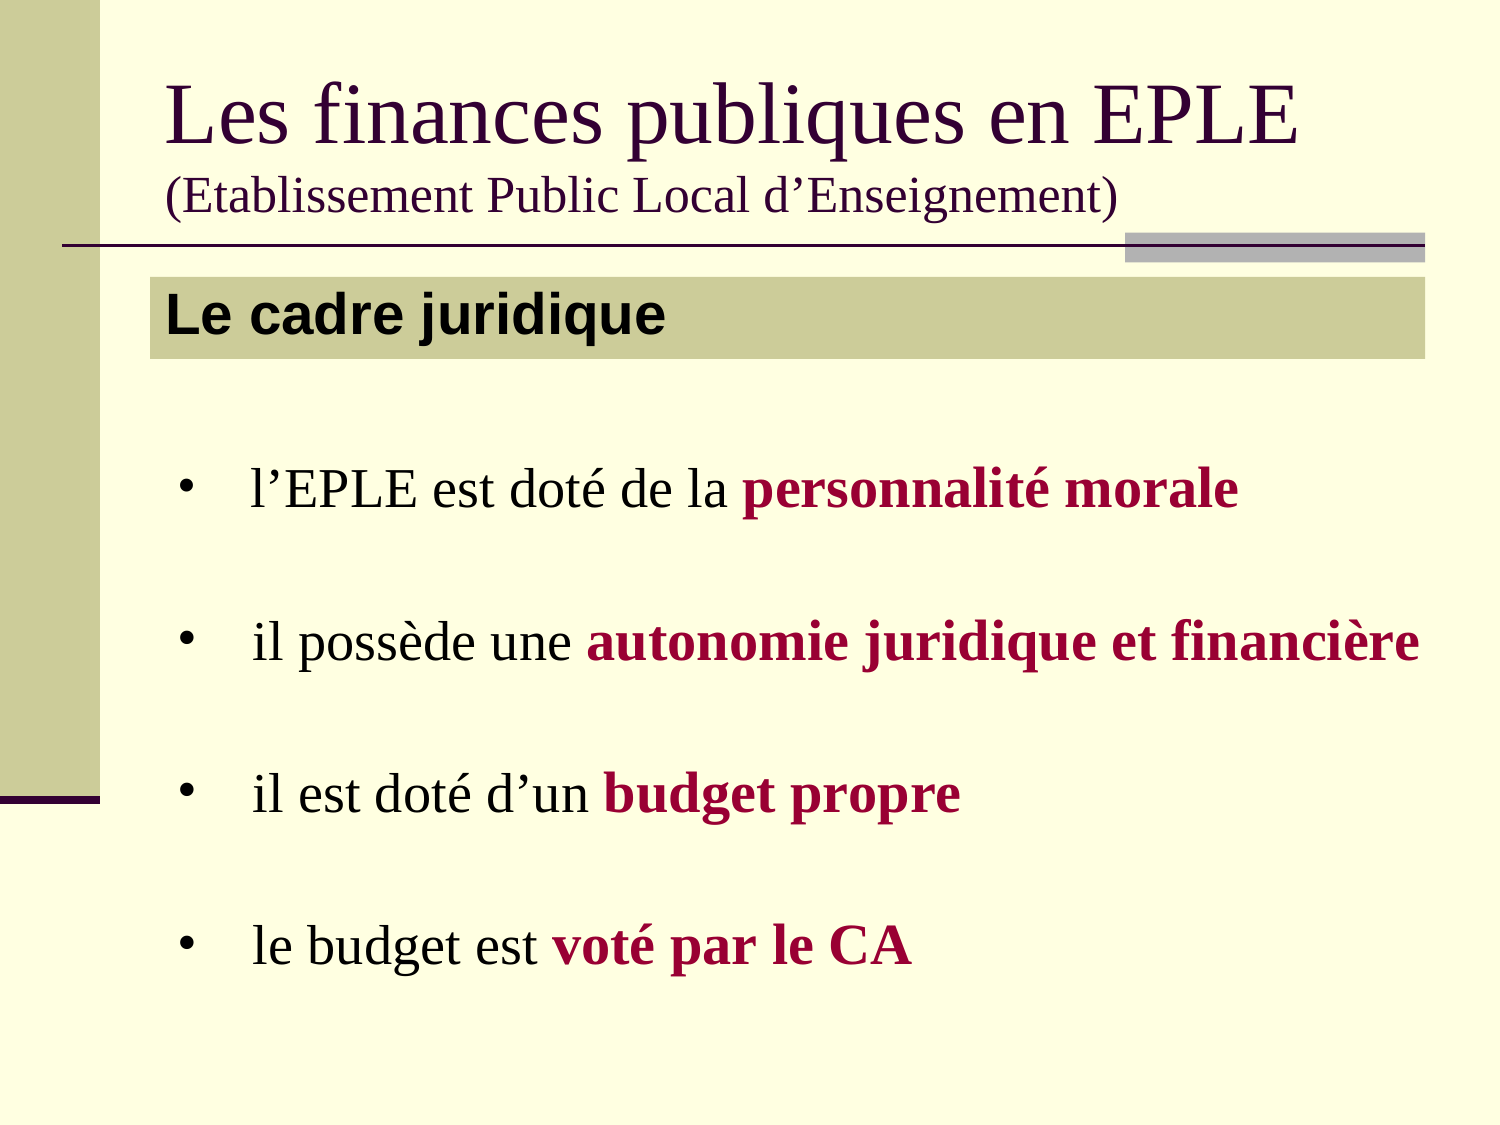

# Les finances publiques en EPLE (Etablissement Public Local d’Enseignement)
Le cadre juridique
 l’EPLE est doté de la personnalité morale
 il possède une autonomie juridique et financière
 il est doté d’un budget propre
 le budget est voté par le CA